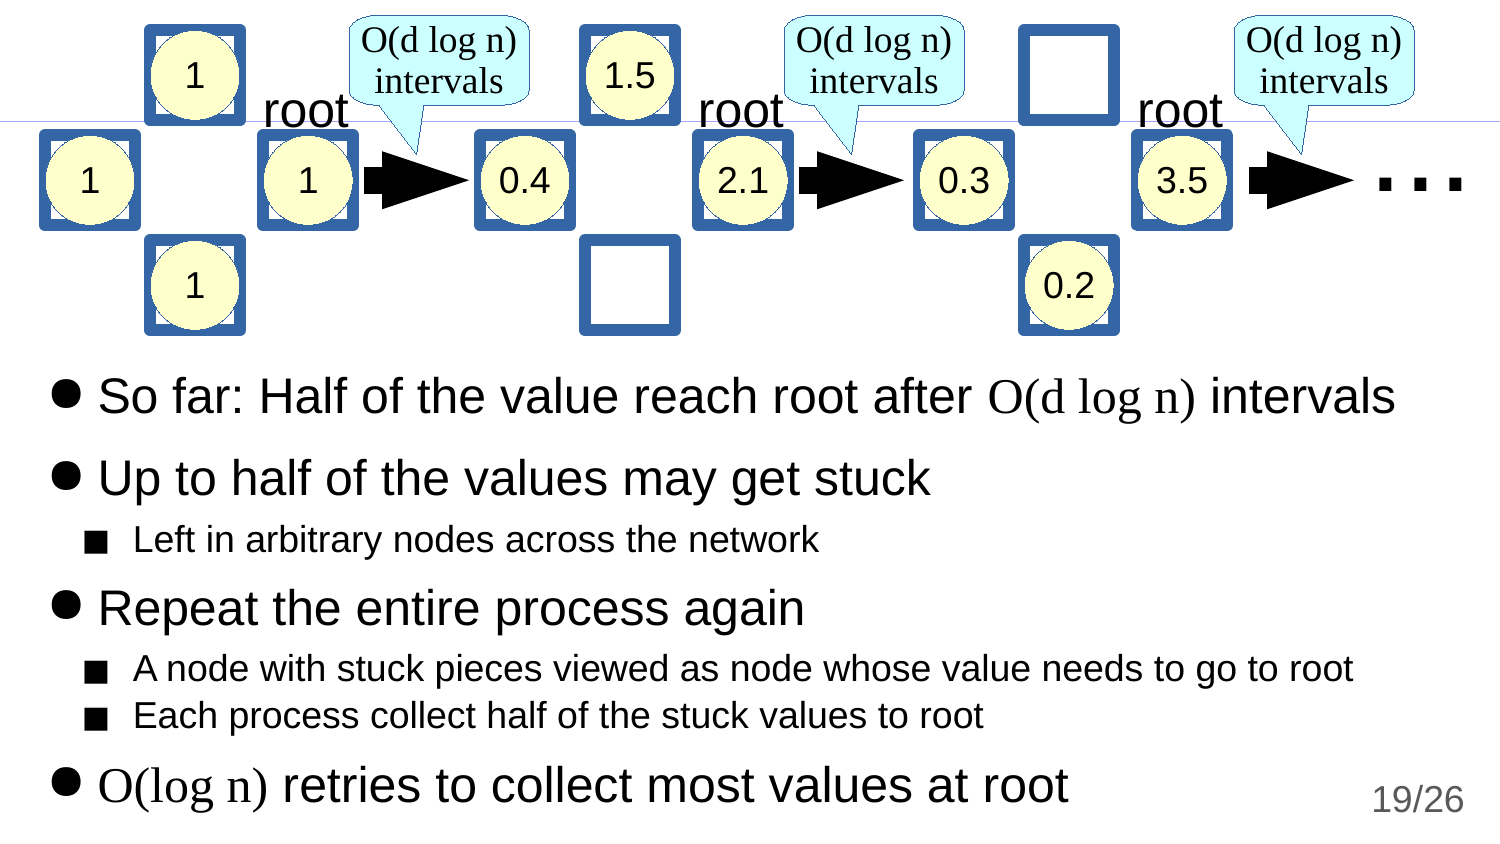

O(d log n)
intervals
O(d log n)
intervals
O(d log n)
intervals
1
1.5
...
root
root
root
1
1
0.4
2.1
0.3
3.5
root
1
0.2
2.5
# So far: Half of the value reach root after O(d log n) intervals
Up to half of the values may get stuck
Left in arbitrary nodes across the network
Repeat the entire process again
A node with stuck pieces viewed as node whose value needs to go to root
Each process collect half of the stuck values to root
O(log n) retries to collect most values at root
19